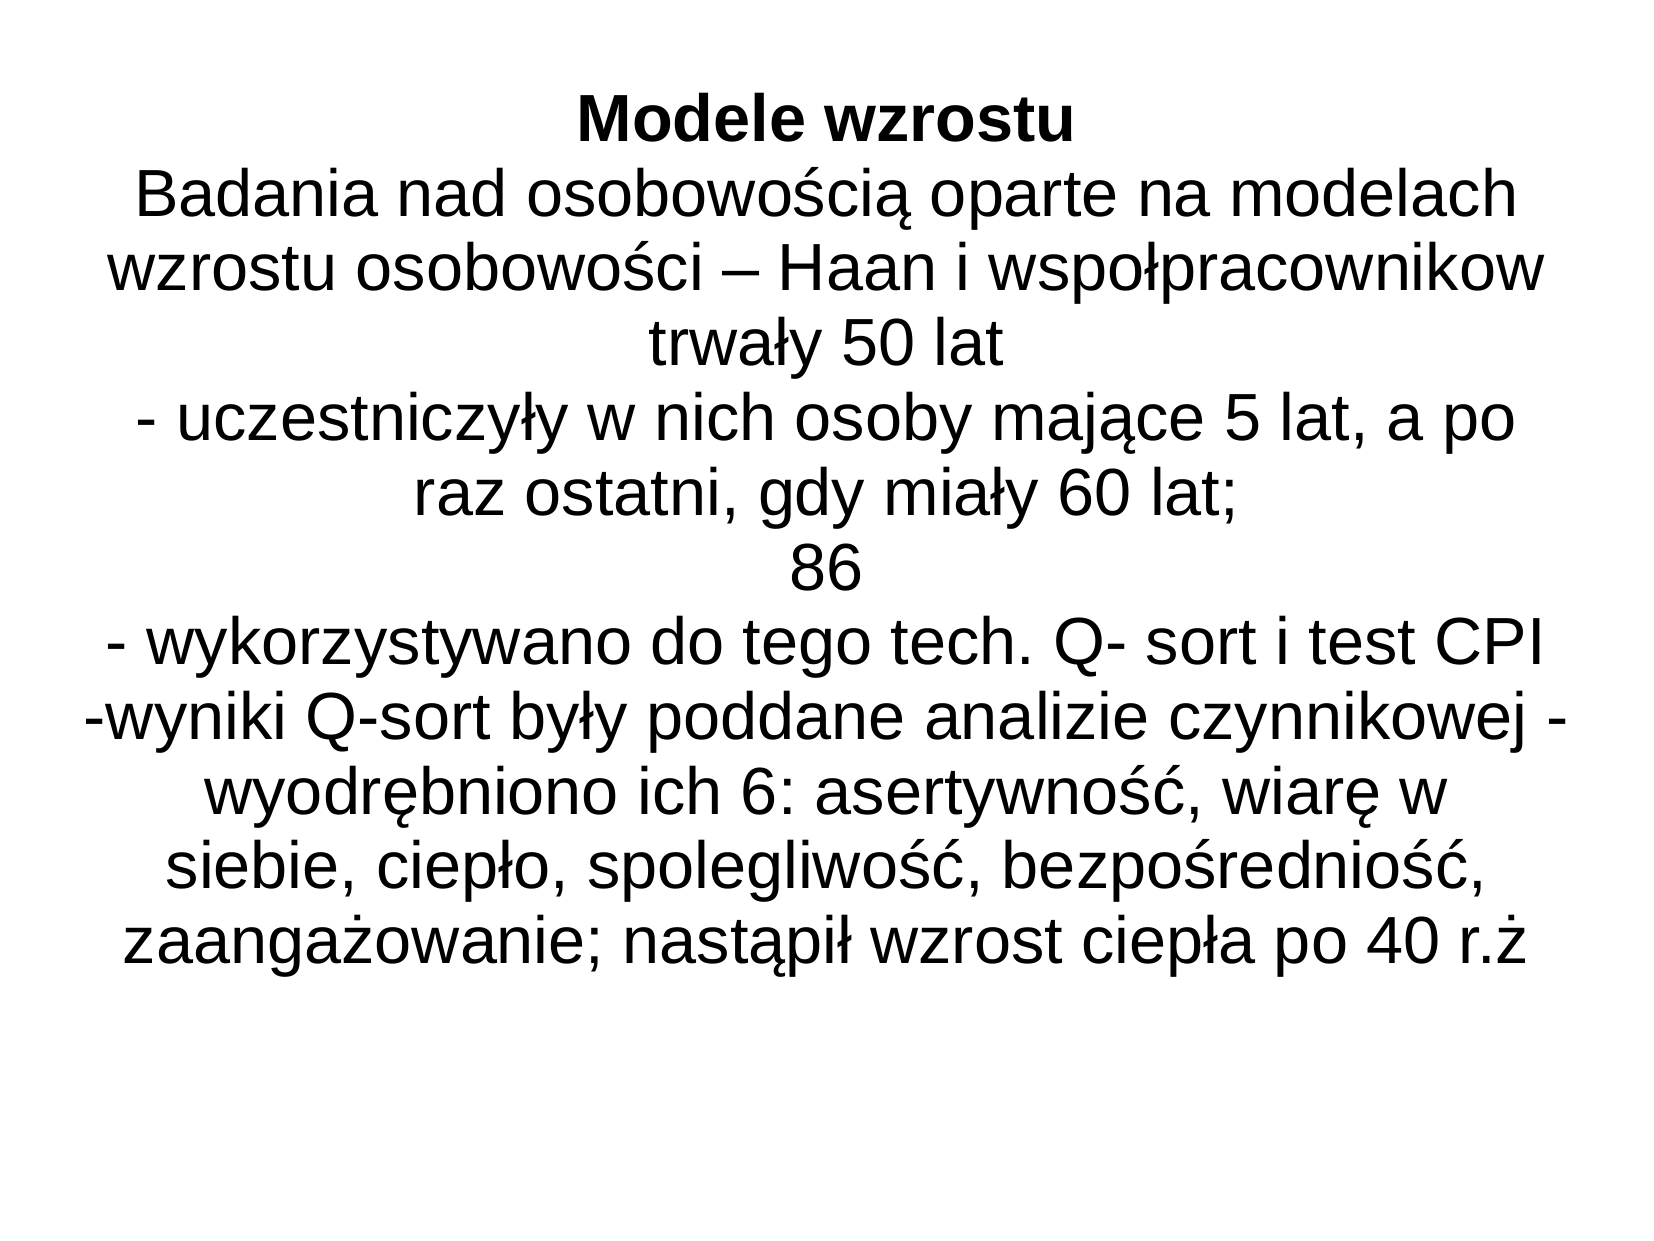

# Modele wzrostu
Badania nad osobowością oparte na modelach wzrostu osobowości – Haan i wspołpracownikow
trwały 50 lat
- uczestniczyły w nich osoby mające 5 lat, a po raz ostatni, gdy miały 60 lat;
86
- wykorzystywano do tego tech. Q- sort i test CPI
-wyniki Q-sort były poddane analizie czynnikowej - wyodrębniono ich 6: asertywność, wiarę w
siebie, ciepło, spolegliwość, bezpośredniość, zaangażowanie; nastąpił wzrost ciepła po 40 r.ż